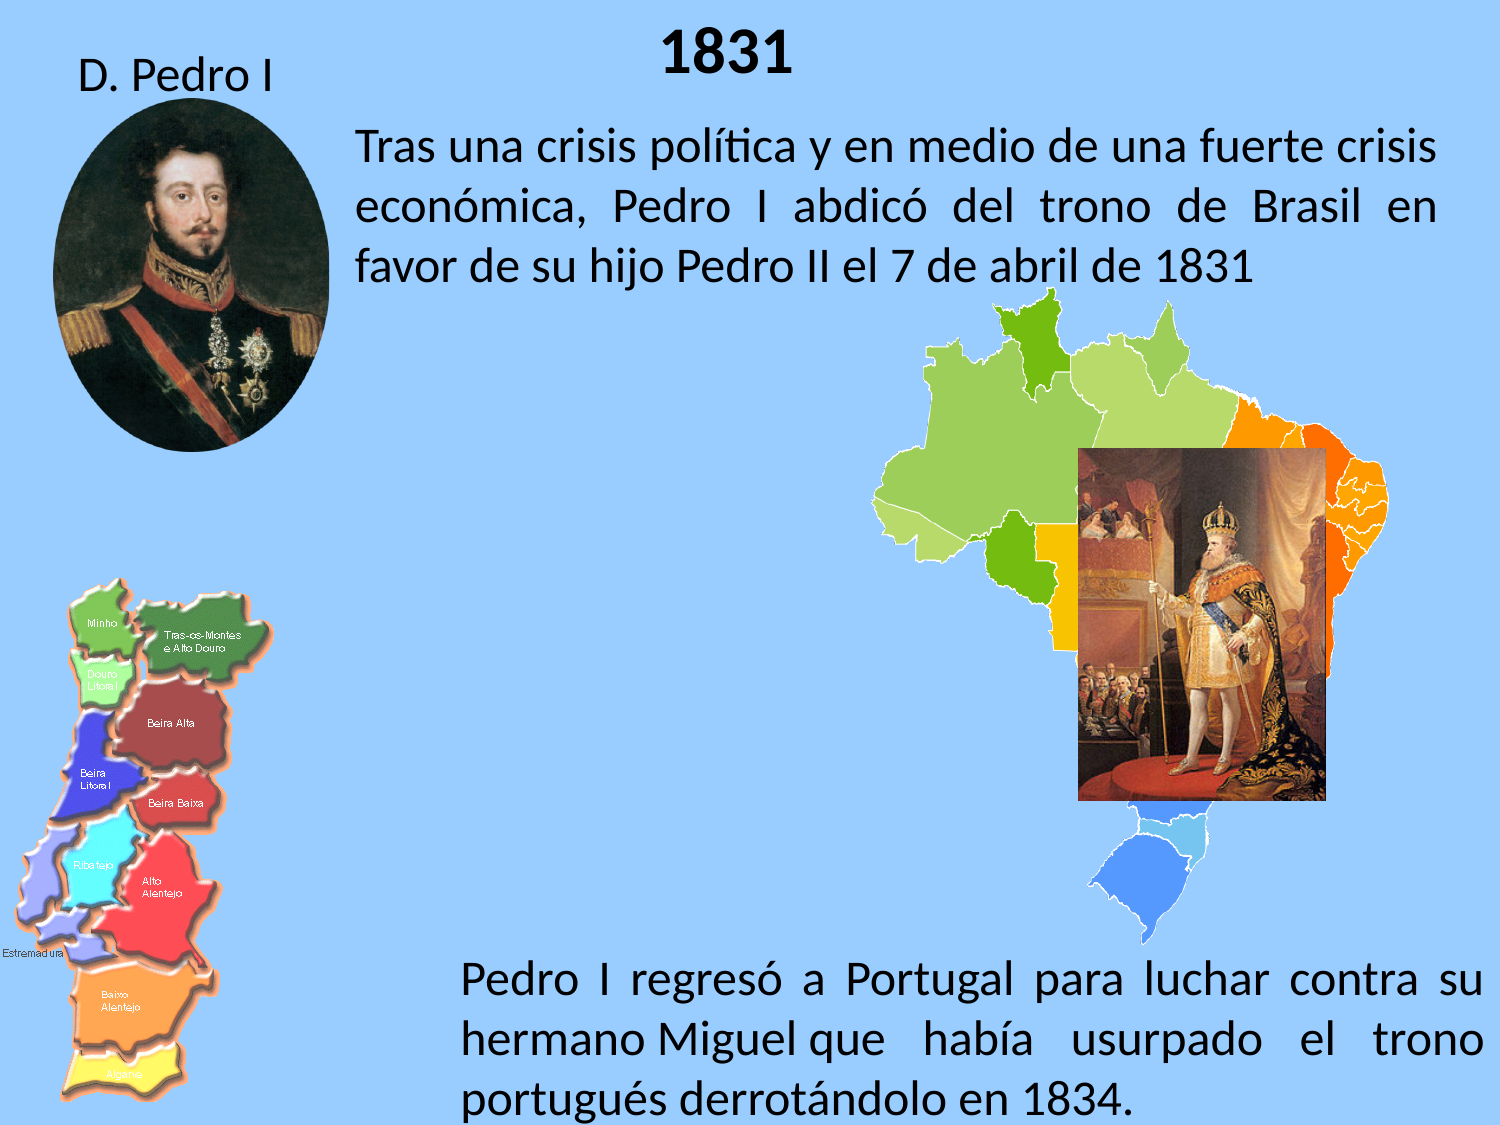

# 1831
D. Pedro I
Tras una crisis política y en medio de una fuerte crisis económica, Pedro I abdicó del trono de Brasil en favor de su hijo Pedro II el 7 de abril de 1831
Pedro I regresó a Portugal para luchar contra su hermano Miguel que había usurpado el trono portugués derrotándolo en 1834.